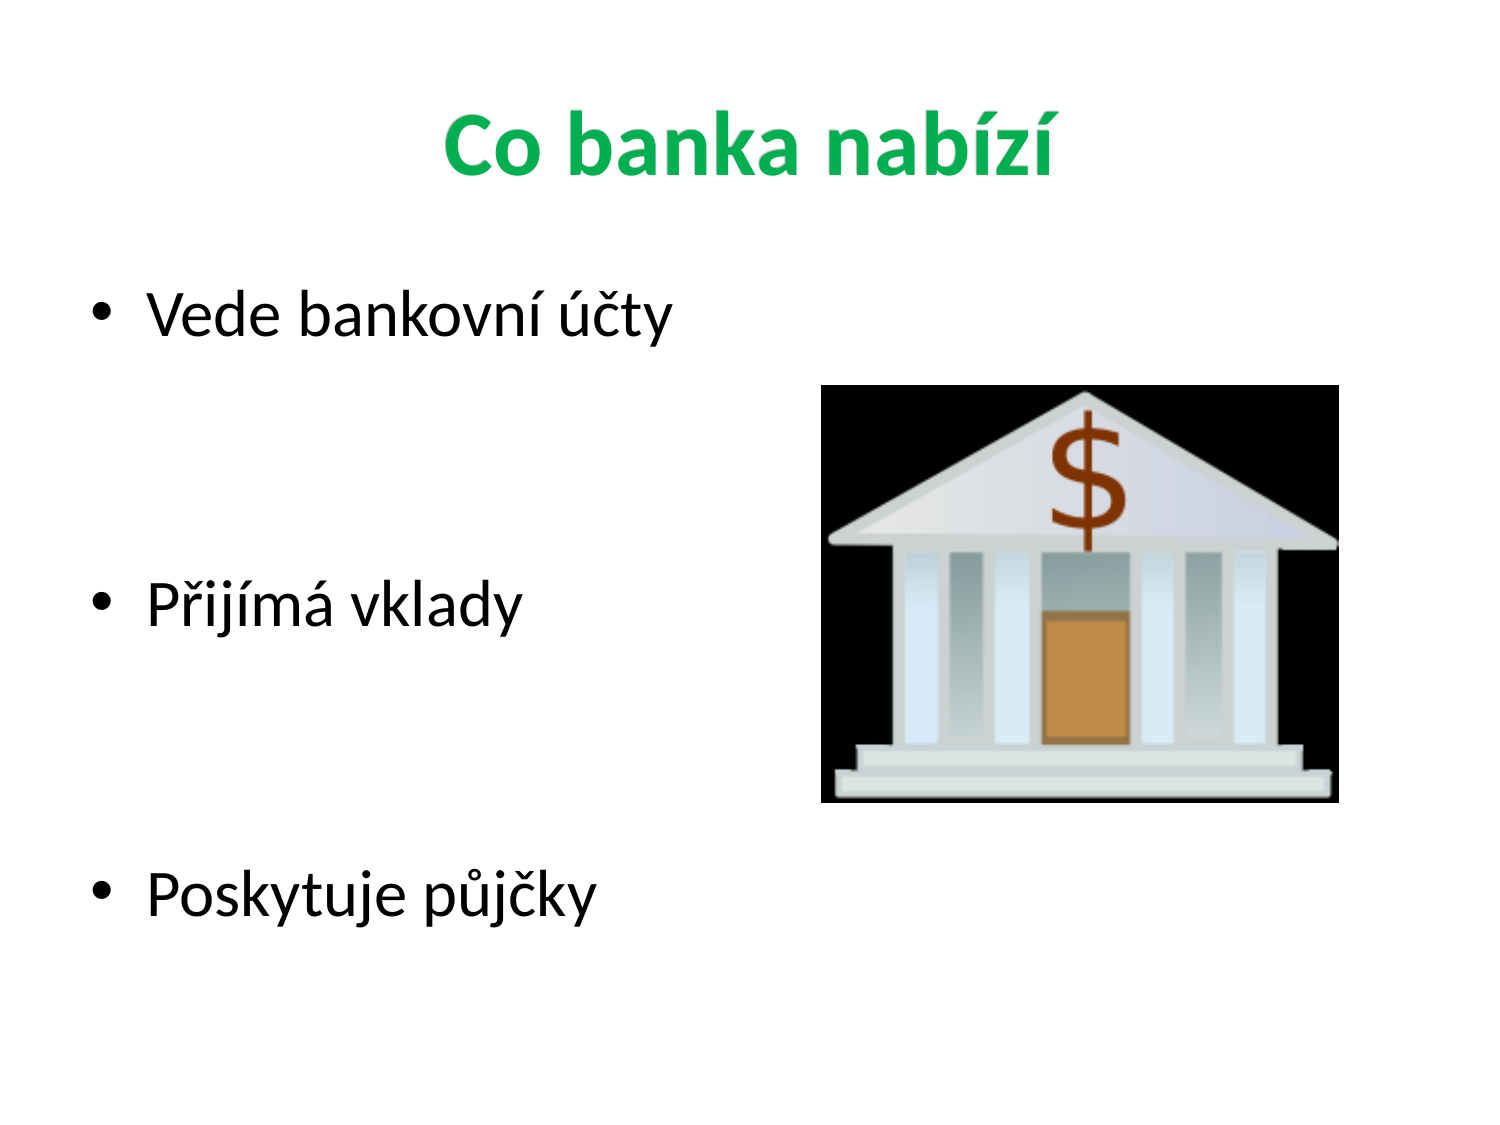

# Co banka nabízí
Vede bankovní účty
Přijímá vklady
Poskytuje půjčky